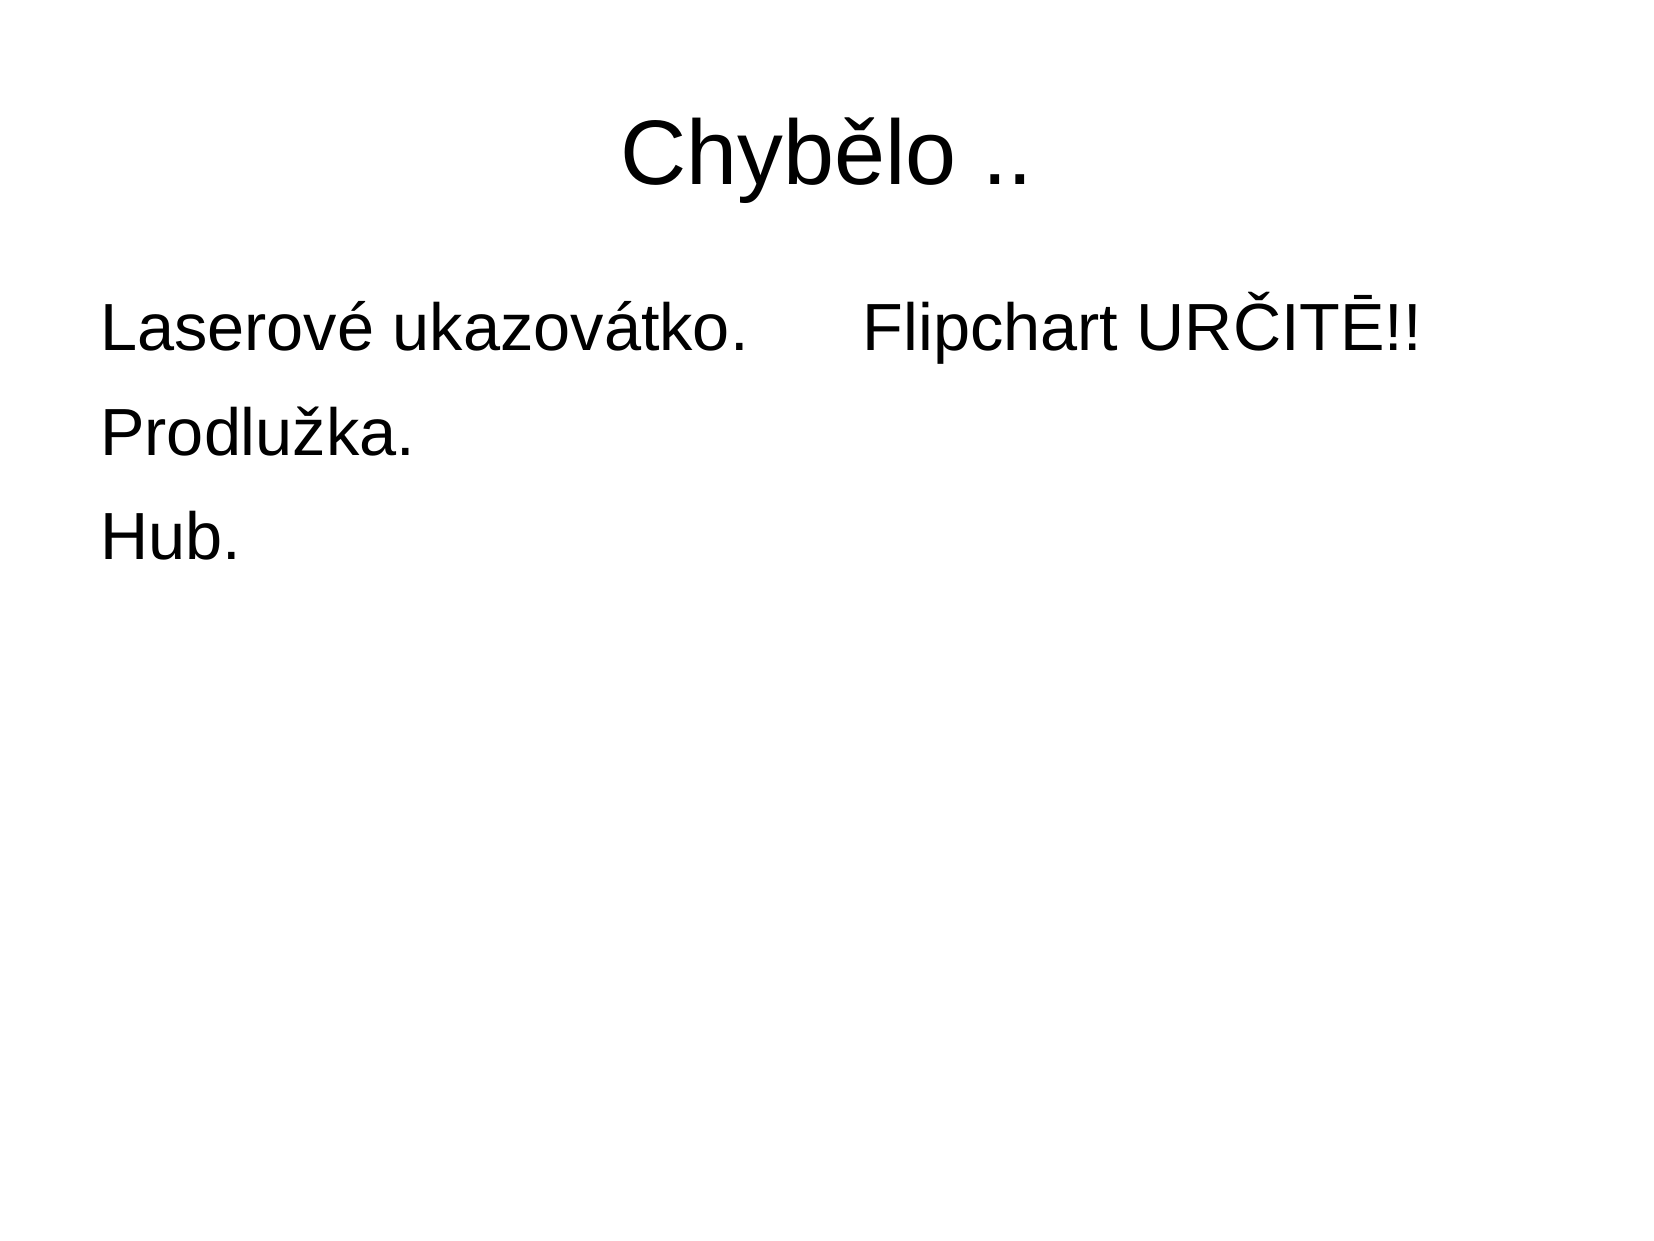

# Chybělo ..
Laserové ukazovátko.
Prodlužka.
Hub.
Flipchart URČITĒ!!